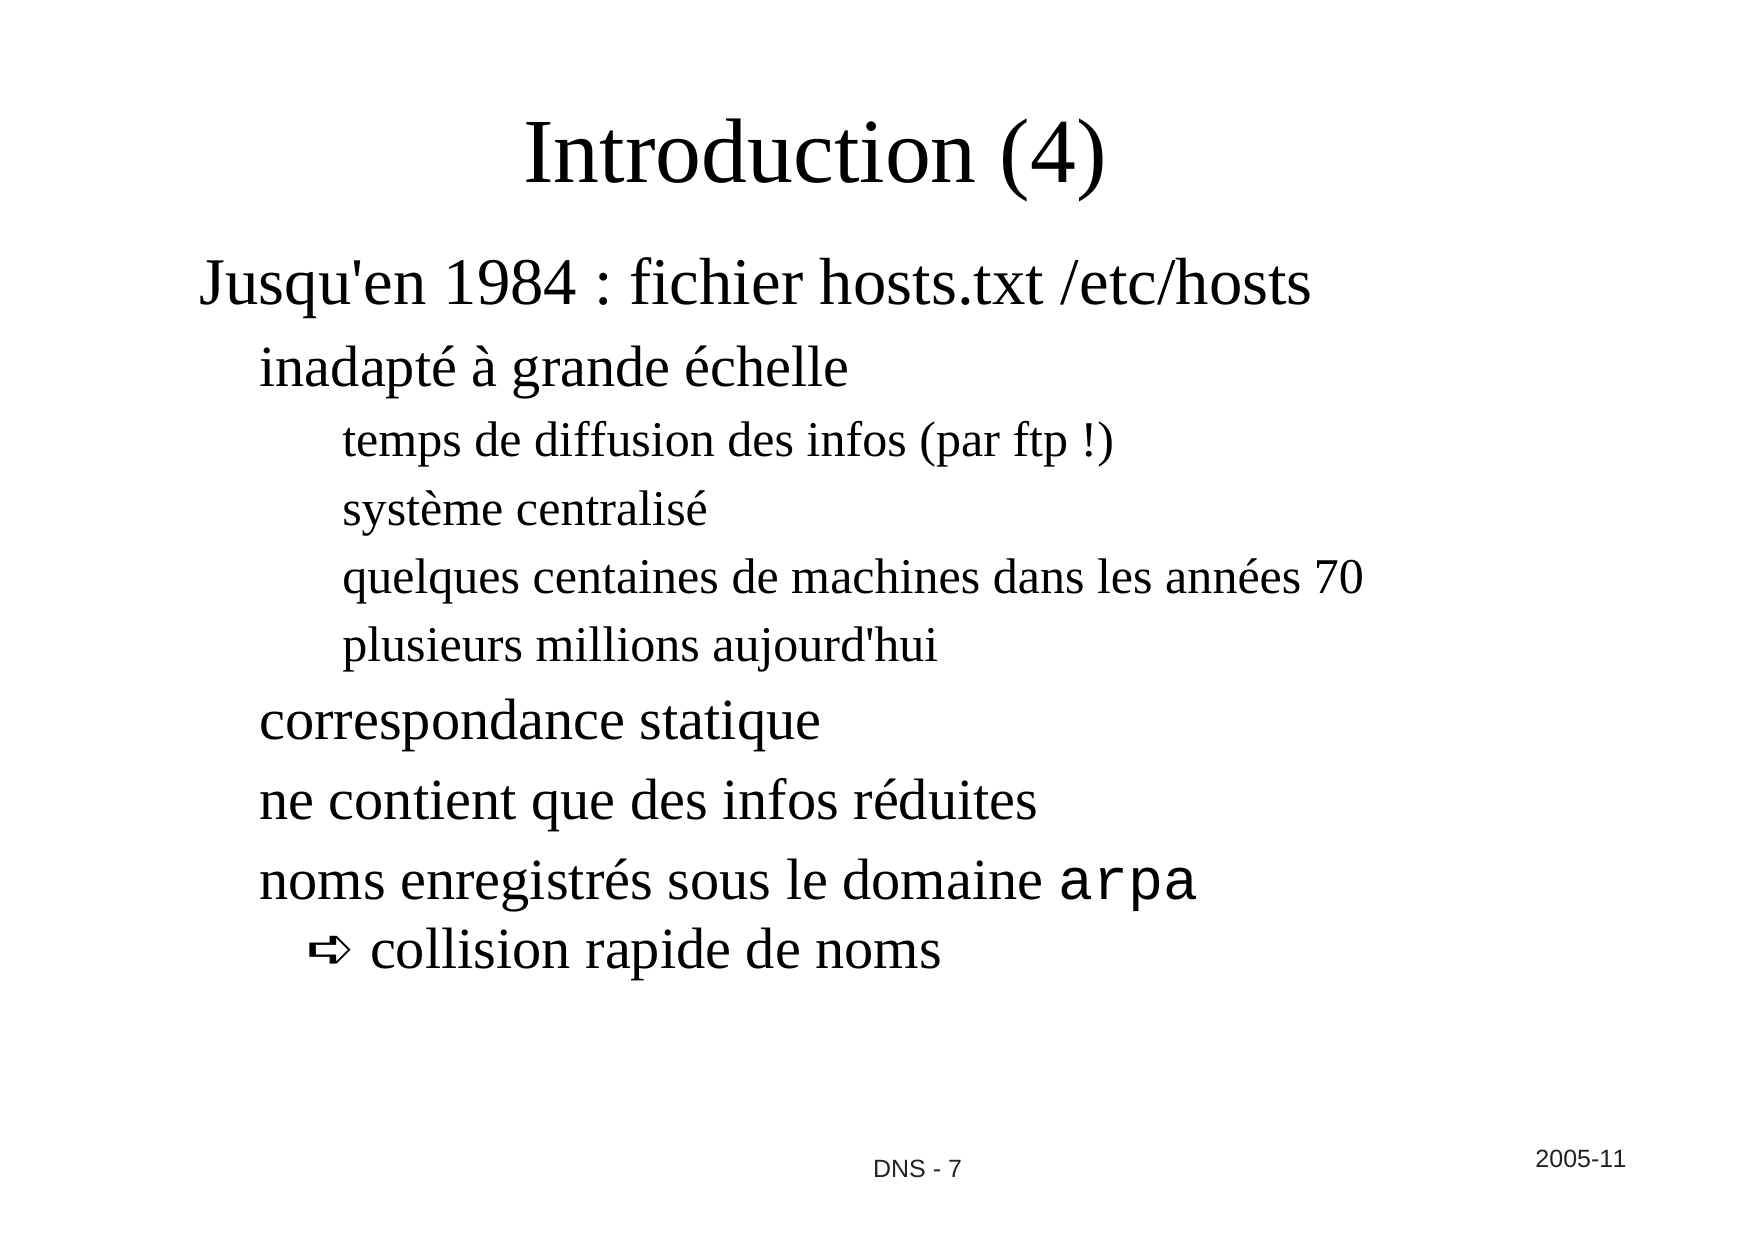

# Introduction (4)
 Jusqu'en 1984 : fichier hosts.txt /etc/hosts
inadapté à grande échelle
temps de diffusion des infos (par ftp !)
système centralisé
quelques centaines de machines dans les années 70
plusieurs millions aujourd'hui
correspondance statique
ne contient que des infos réduites
noms enregistrés sous le domaine arpa
 collision rapide de noms